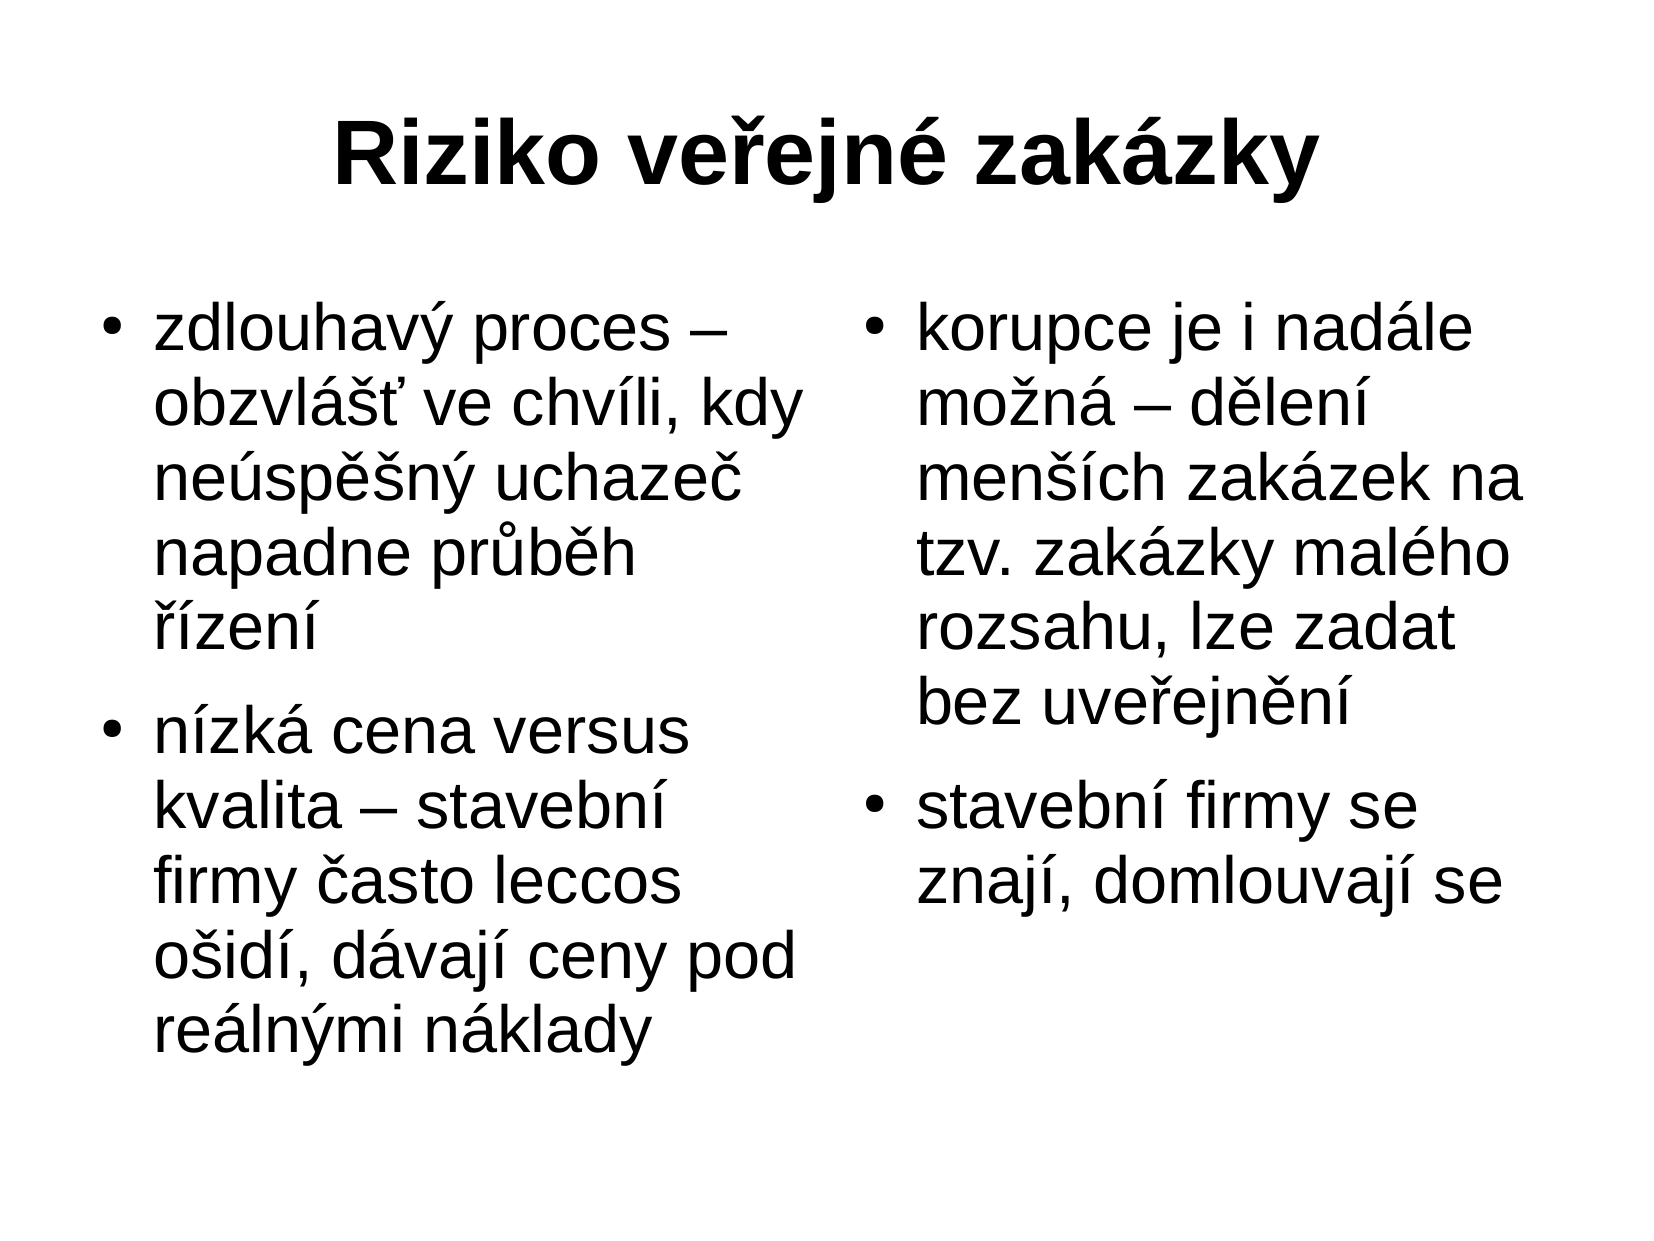

# Riziko veřejné zakázky
zdlouhavý proces – obzvlášť ve chvíli, kdy neúspěšný uchazeč napadne průběh řízení
nízká cena versus kvalita – stavební firmy často leccos ošidí, dávají ceny pod reálnými náklady
korupce je i nadále možná – dělení menších zakázek na tzv. zakázky malého rozsahu, lze zadat bez uveřejnění
stavební firmy se znají, domlouvají se